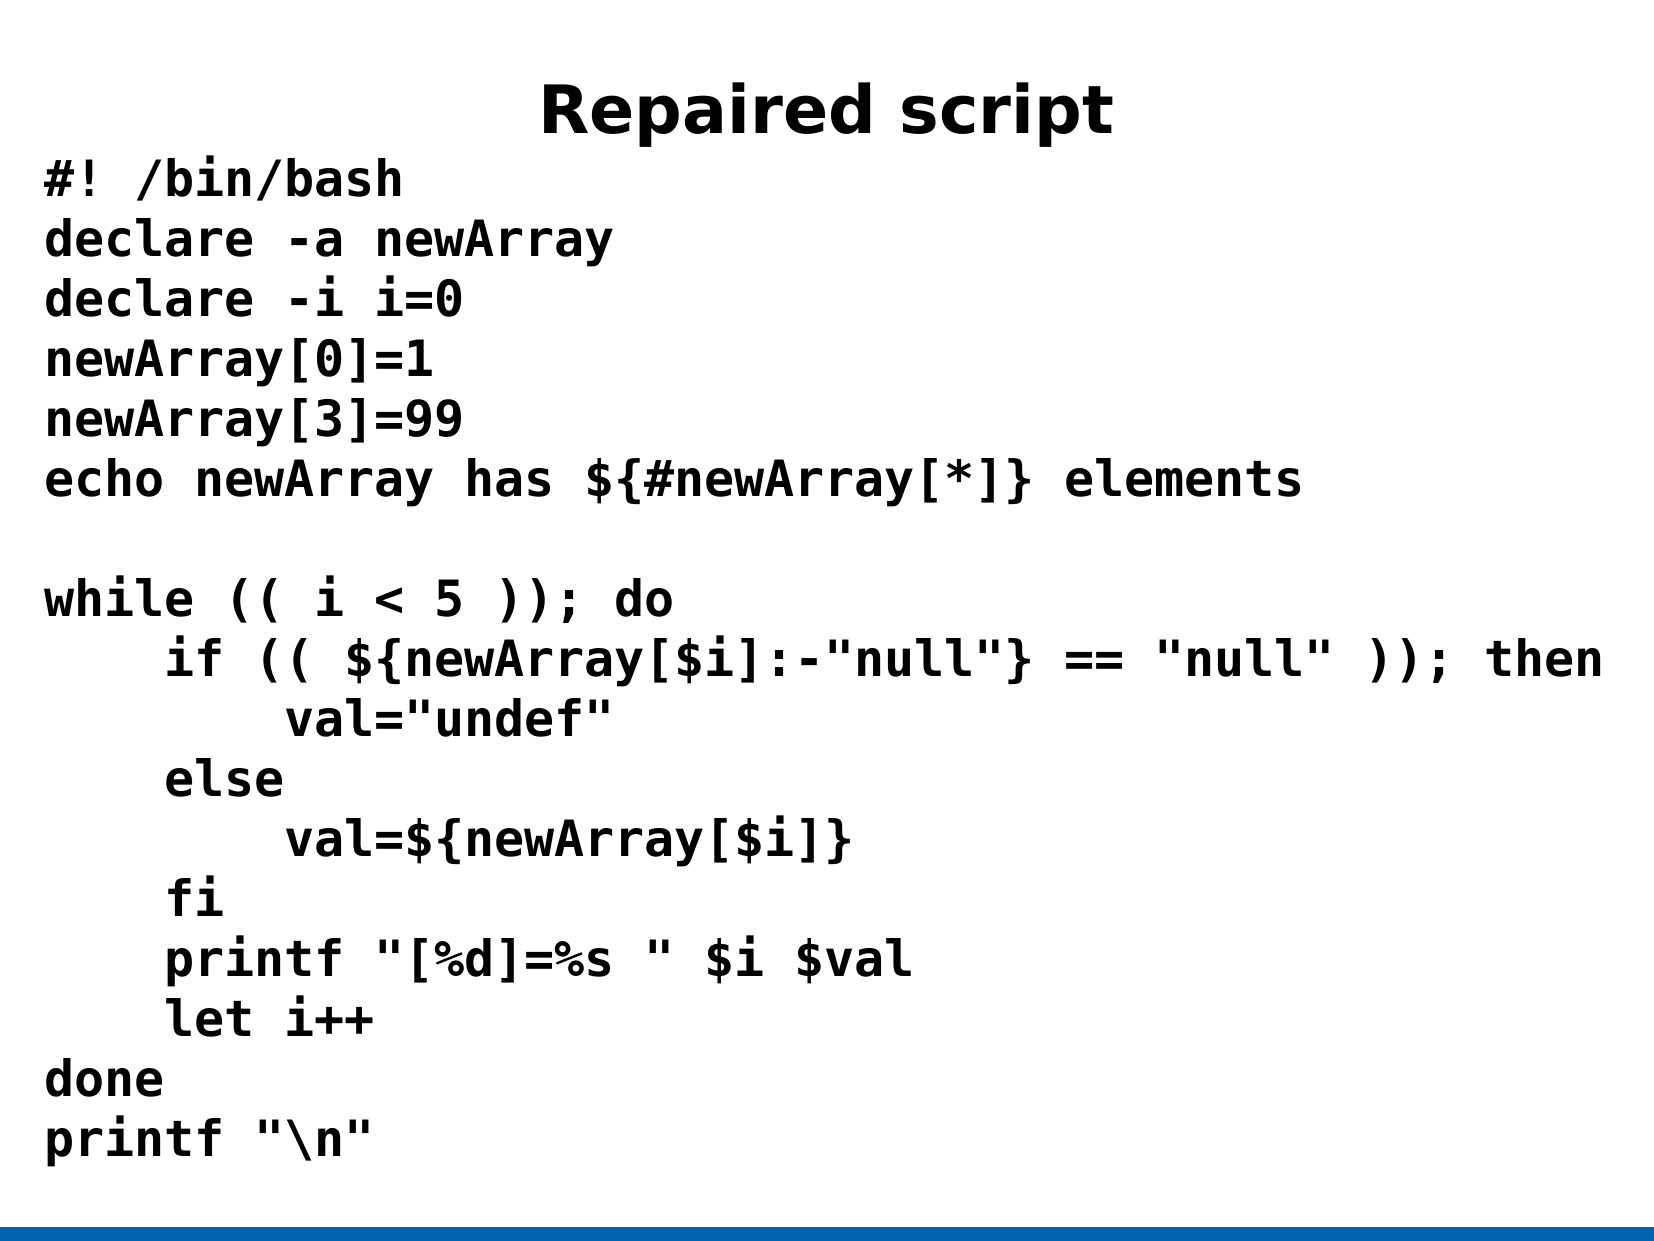

Repaired script
#! /bin/bash
declare -a newArray
declare -i i=0
newArray[0]=1
newArray[3]=99
echo newArray has ${#newArray[*]} elements
while (( i < 5 )); do
 if (( ${newArray[$i]:-"null"} == "null" )); then
 val="undef"
 else
 val=${newArray[$i]}
 fi
 printf "[%d]=%s " $i $val
 let i++
done
printf "\n"